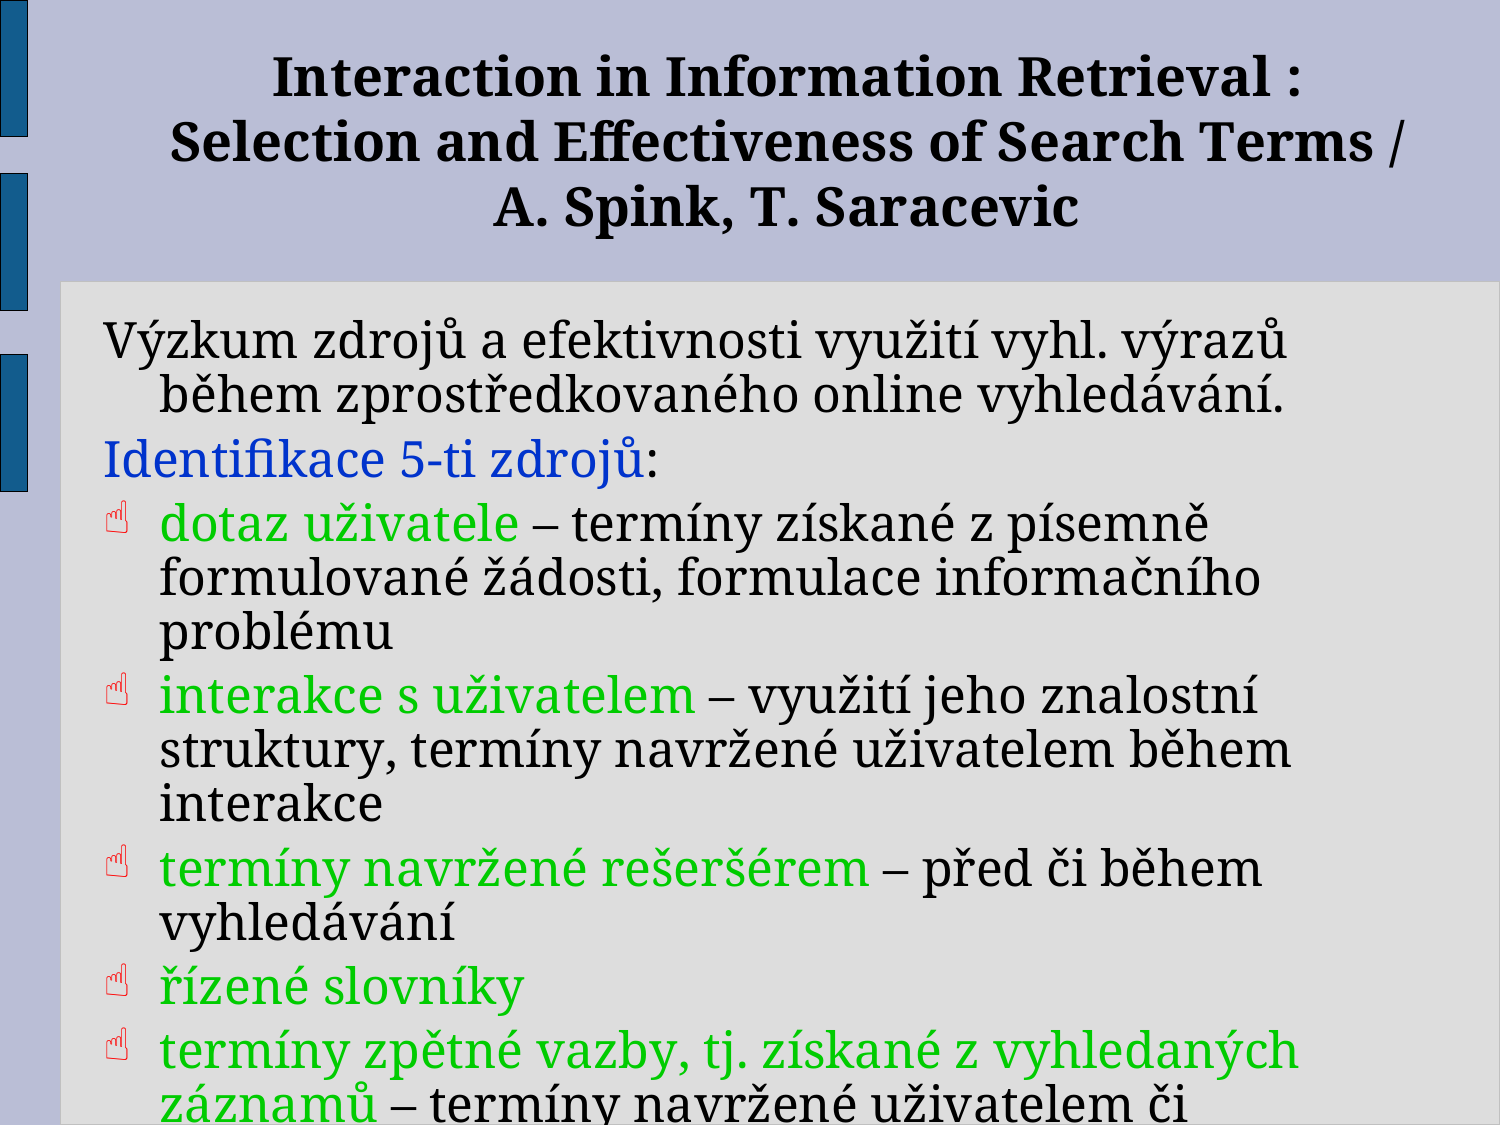

# Interaction in Information Retrieval : Selection and Effectiveness of Search Terms / A. Spink, T. Saracevic
Výzkum zdrojů a efektivnosti využití vyhl. výrazů během zprostředkovaného online vyhledávání.
Identifikace 5-ti zdrojů:
dotaz uživatele – termíny získané z písemně formulované žádosti, formulace informačního problému
interakce s uživatelem – využití jeho znalostní struktury, termíny navržené uživatelem během interakce
termíny navržené rešeršérem – před či během vyhledávání
řízené slovníky
termíny zpětné vazby, tj. získané z vyhledaných záznamů – termíny navržené uživatelem či rešeršérem z vyhledaných záznamů, které byly uživatelem uznány jako relevantní